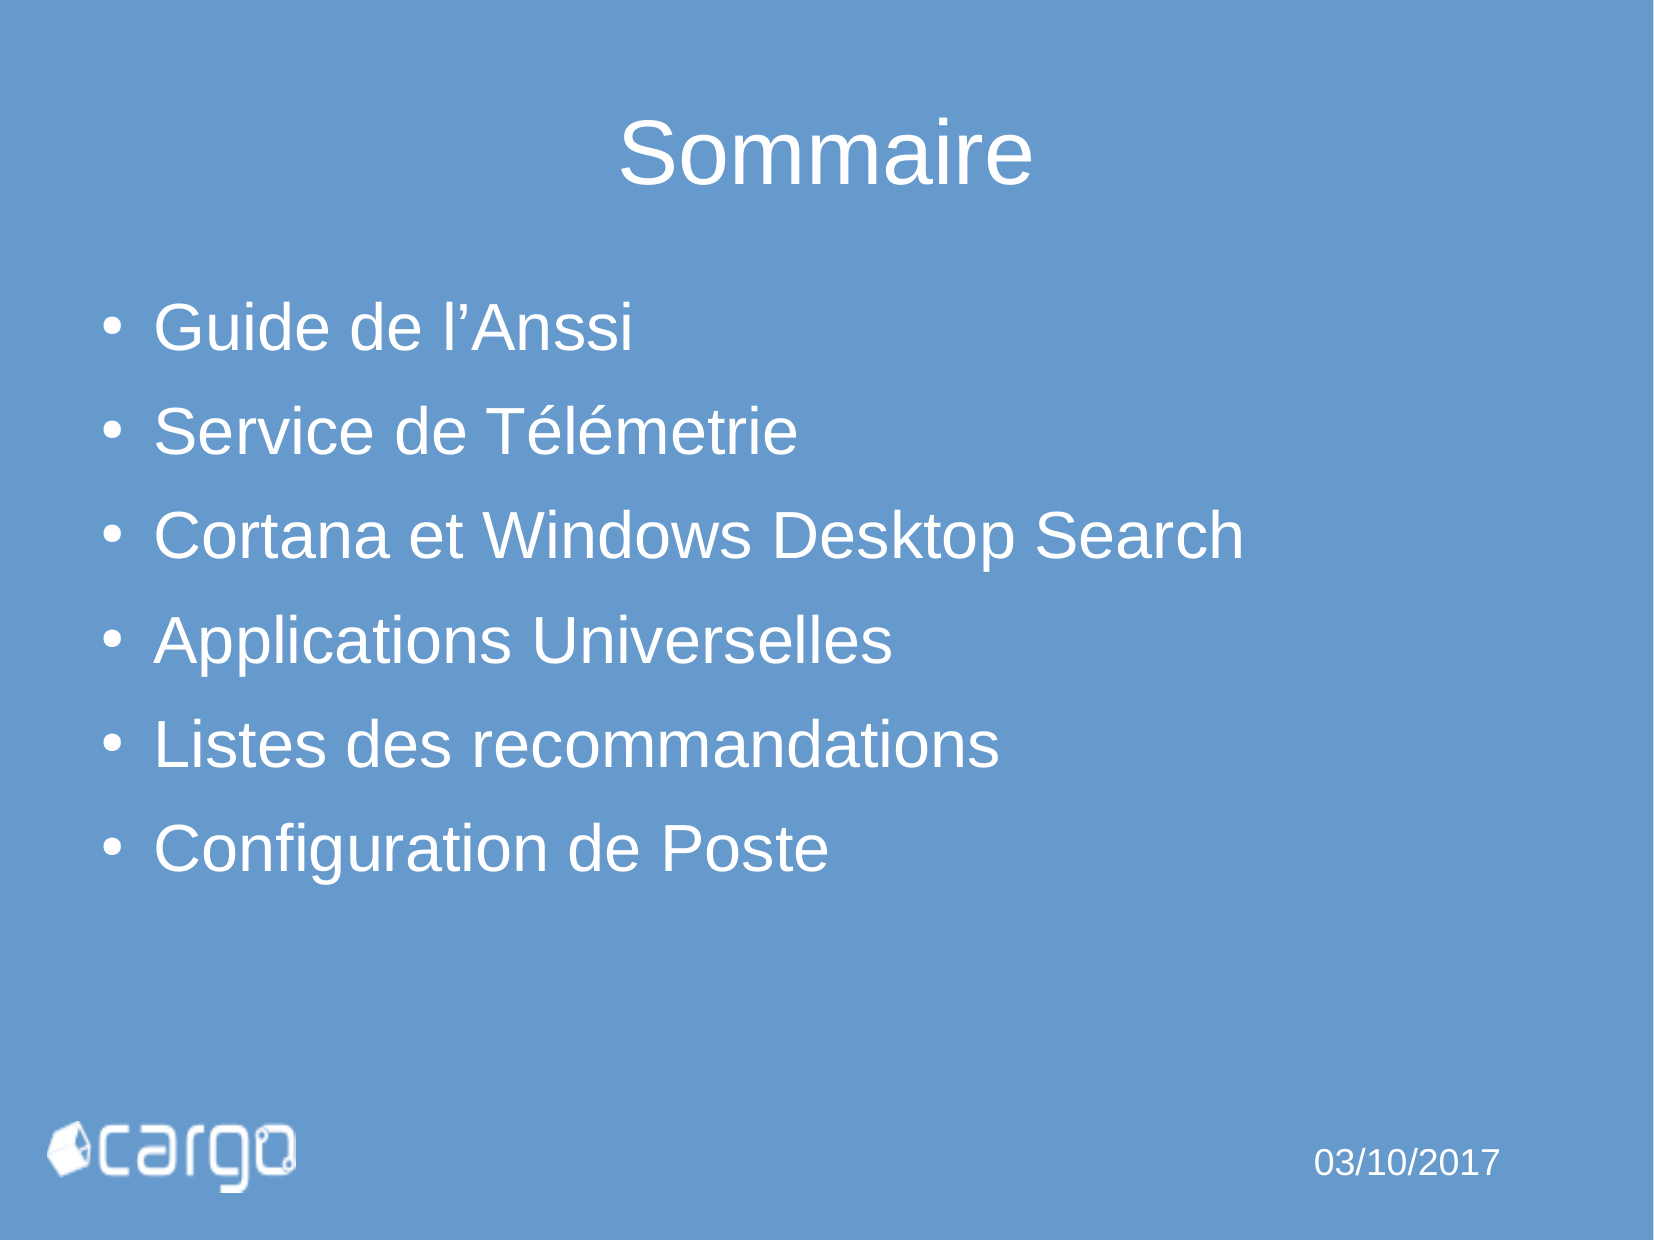

# Sommaire
Guide de l’Anssi
Service de Télémetrie
Cortana et Windows Desktop Search
Applications Universelles
Listes des recommandations
Configuration de Poste
03/10/2017